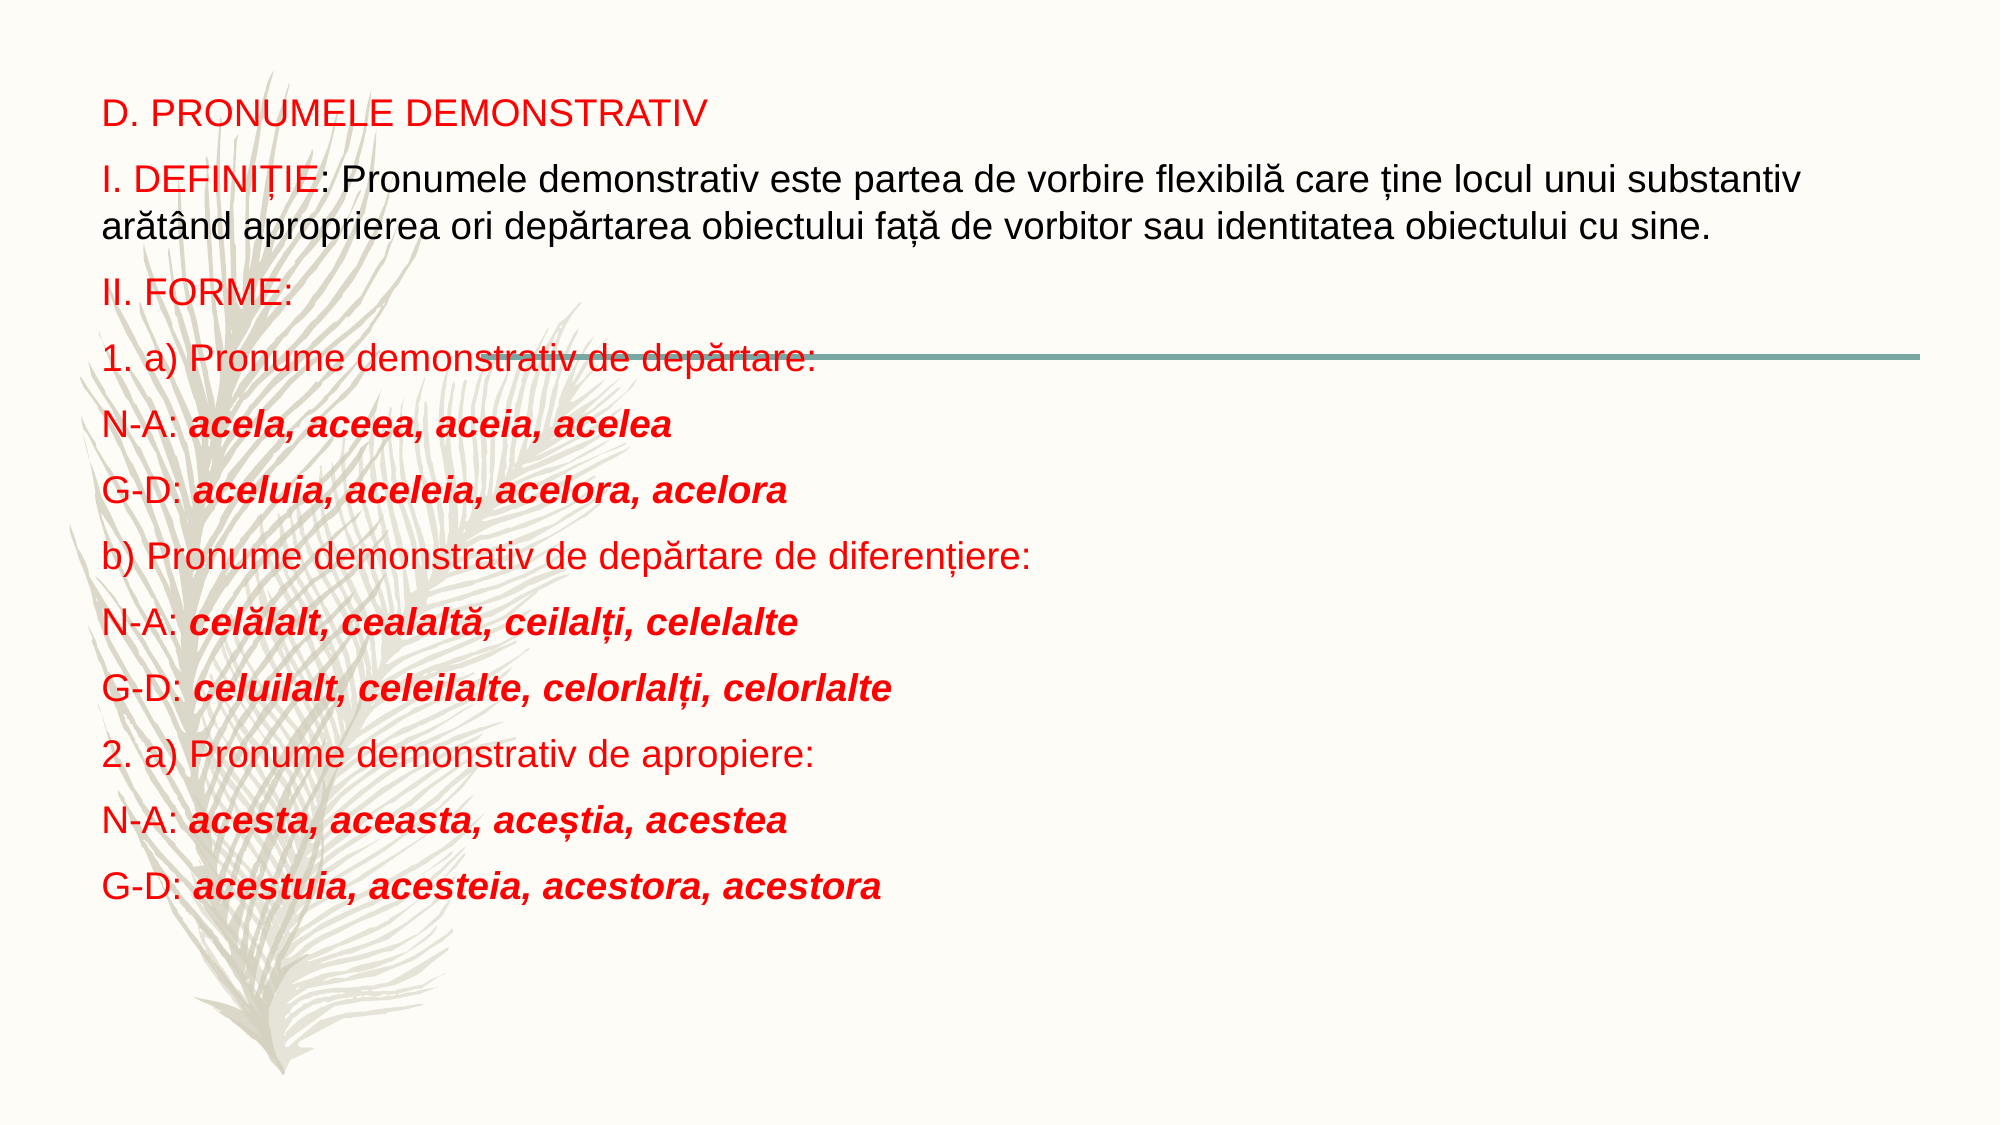

# D. PRONUMELE DEMONSTRATIV
I. DEFINIȚIE: Pronumele demonstrativ este partea de vorbire flexibilă care ține locul unui substantiv arătând aproprierea ori depărtarea obiectului față de vorbitor sau identitatea obiectului cu sine.
II. FORME:
1. a) Pronume demonstrativ de depărtare:
N-A: acela, aceea, aceia, acelea
G-D: aceluia, aceleia, acelora, acelora
b) Pronume demonstrativ de depărtare de diferențiere:
N-A: celălalt, cealaltă, ceilalți, celelalte
G-D: celuilalt, celeilalte, celorlalți, celorlalte
2. a) Pronume demonstrativ de apropiere:
N-A: acesta, aceasta, aceștia, acestea
G-D: acestuia, acesteia, acestora, acestora